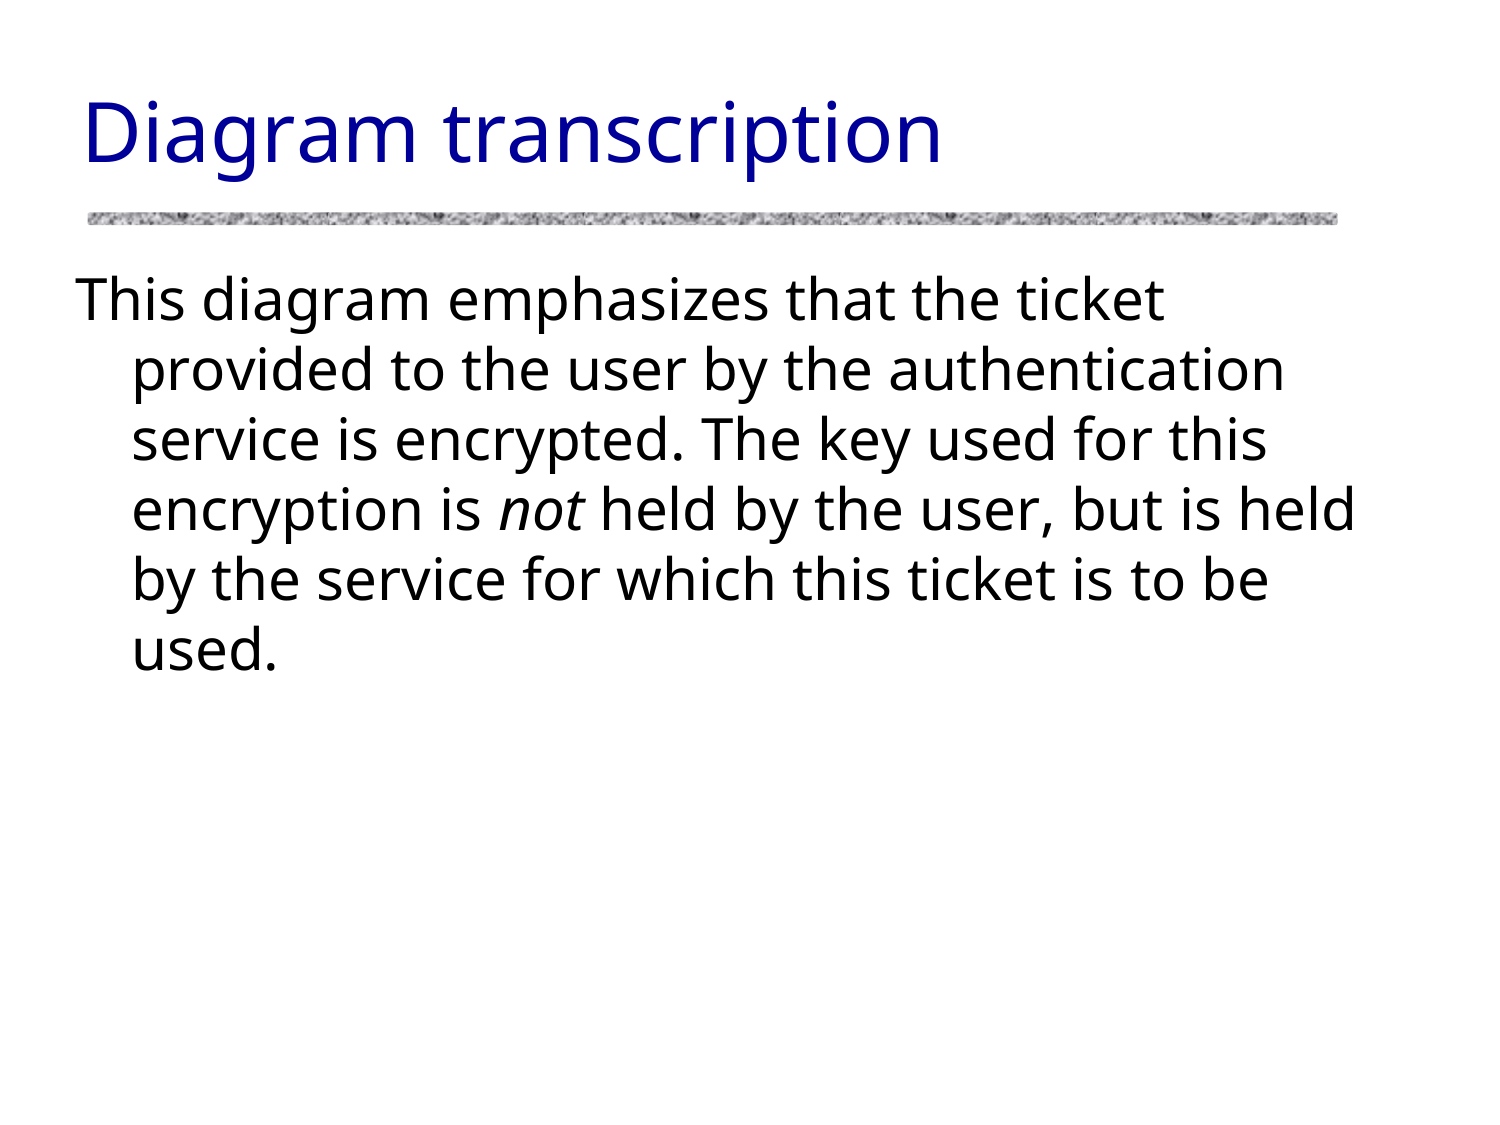

# Diagram transcription
This diagram emphasizes that the ticket provided to the user by the authentication service is encrypted. The key used for this encryption is not held by the user, but is held by the service for which this ticket is to be used.